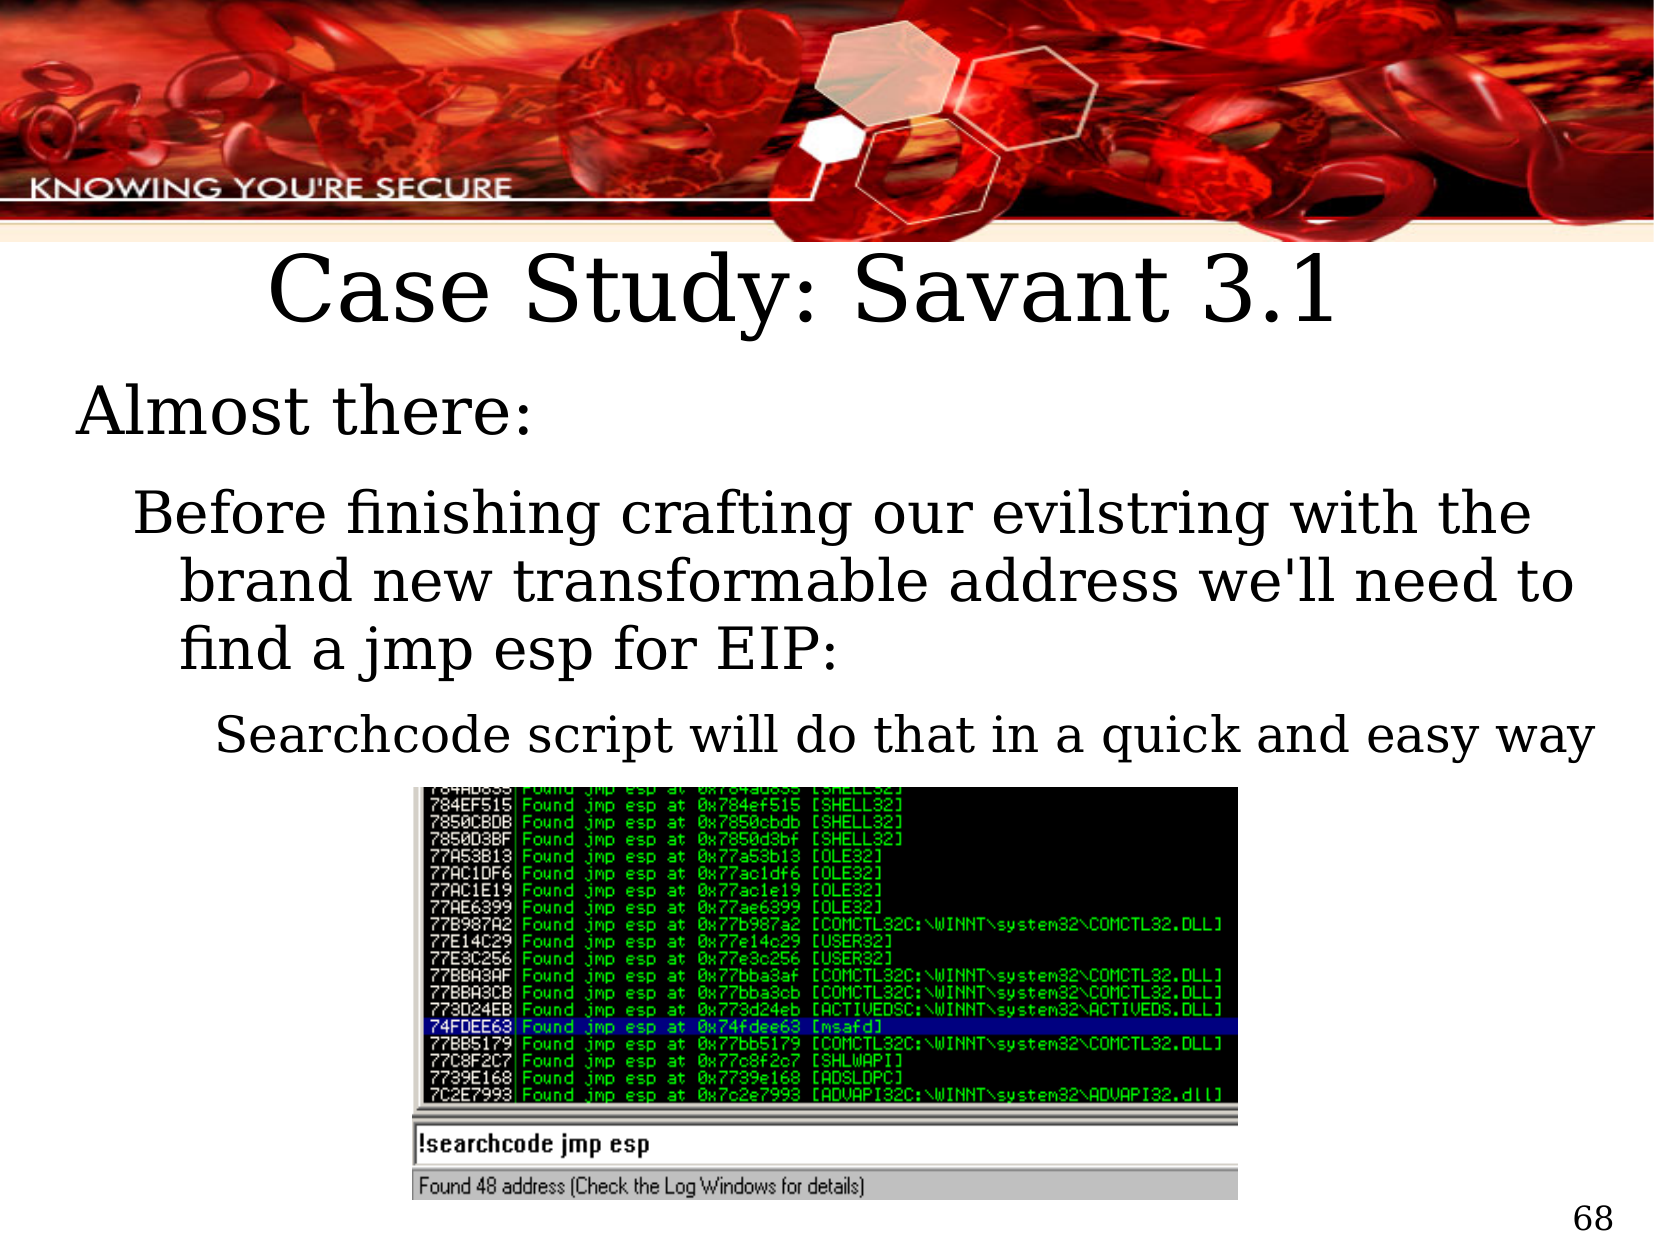

# Case Study: Savant 3.1
 Almost there:
Before finishing crafting our evilstring with the brand new transformable address we'll need to find a jmp esp for EIP:
Searchcode script will do that in a quick and easy way